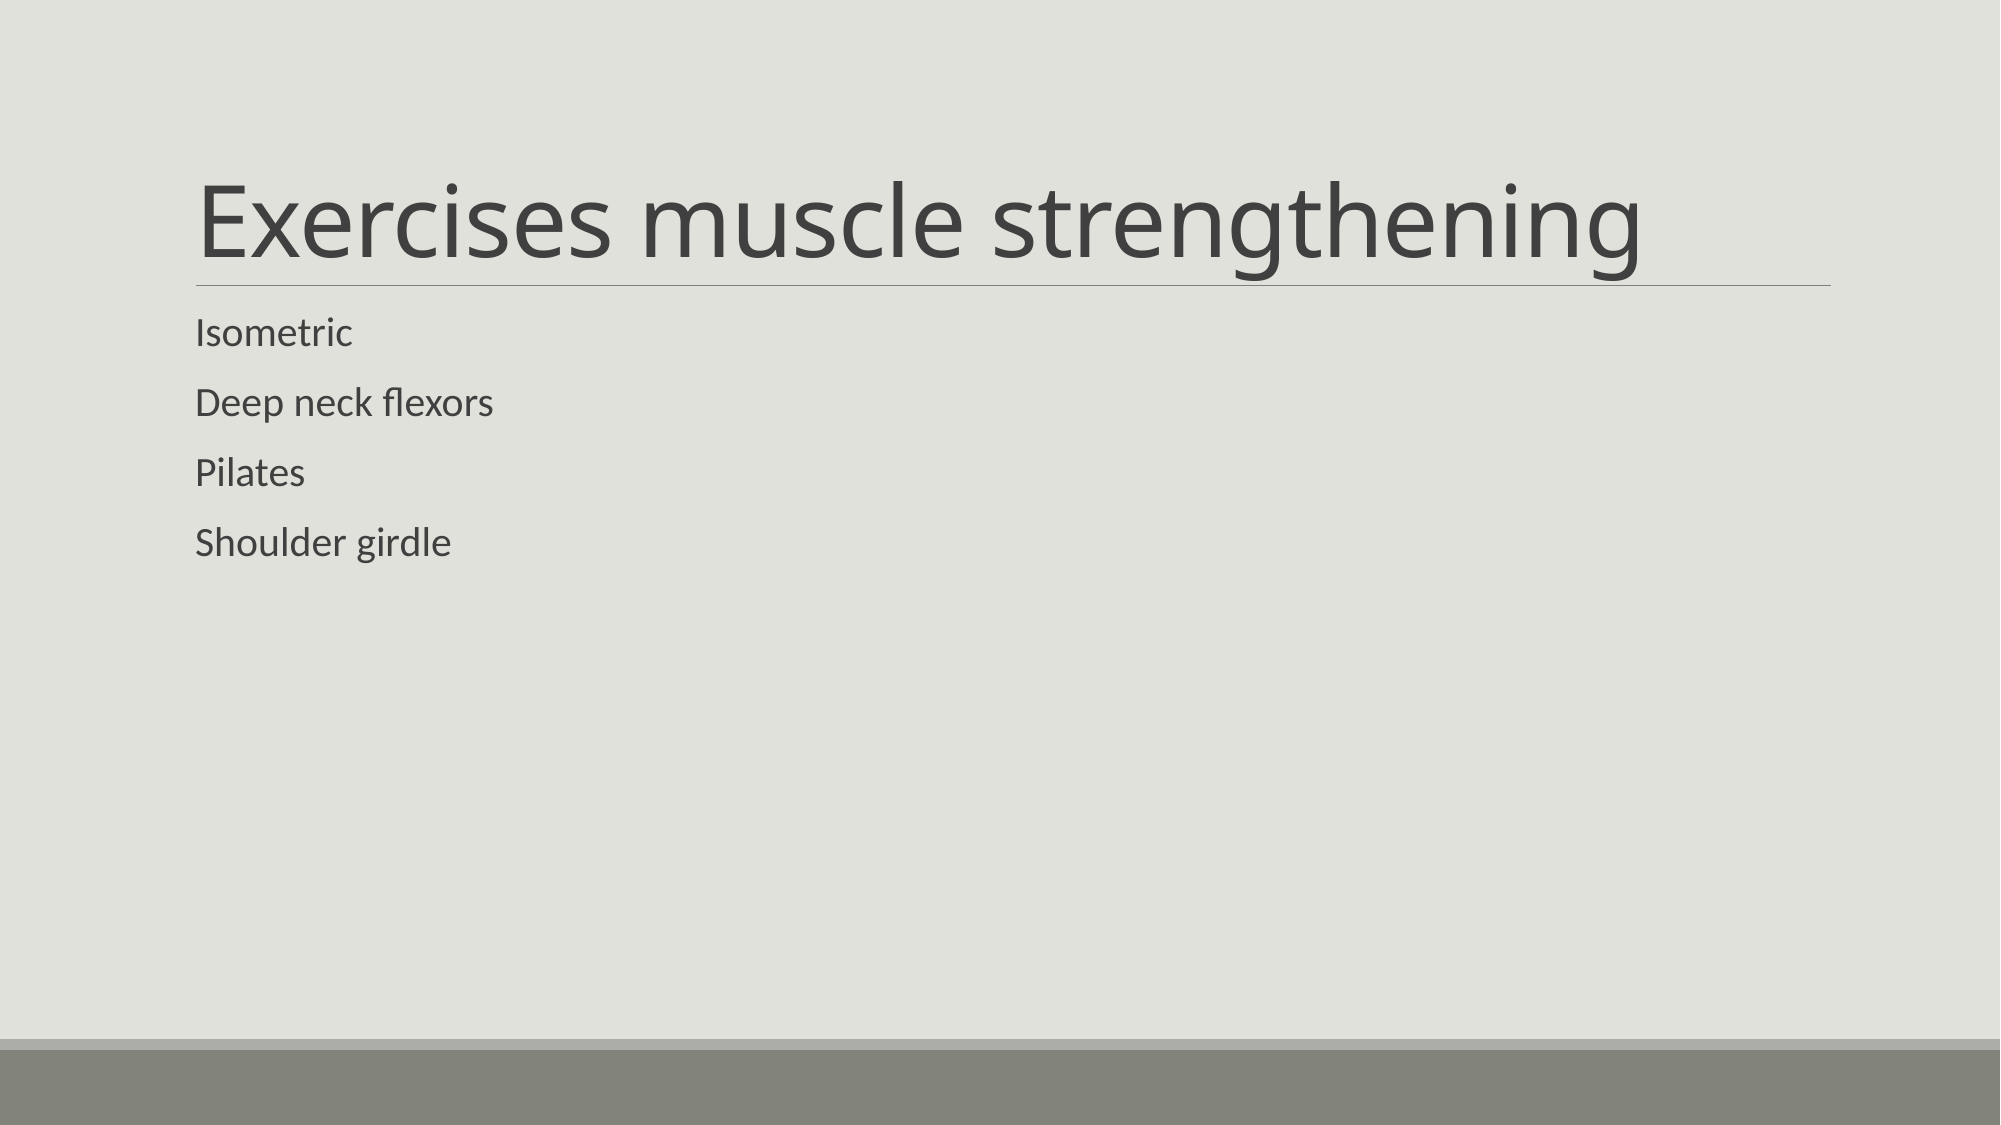

# Exercises muscle strengthening
Isometric
Deep neck flexors
Pilates
Shoulder girdle